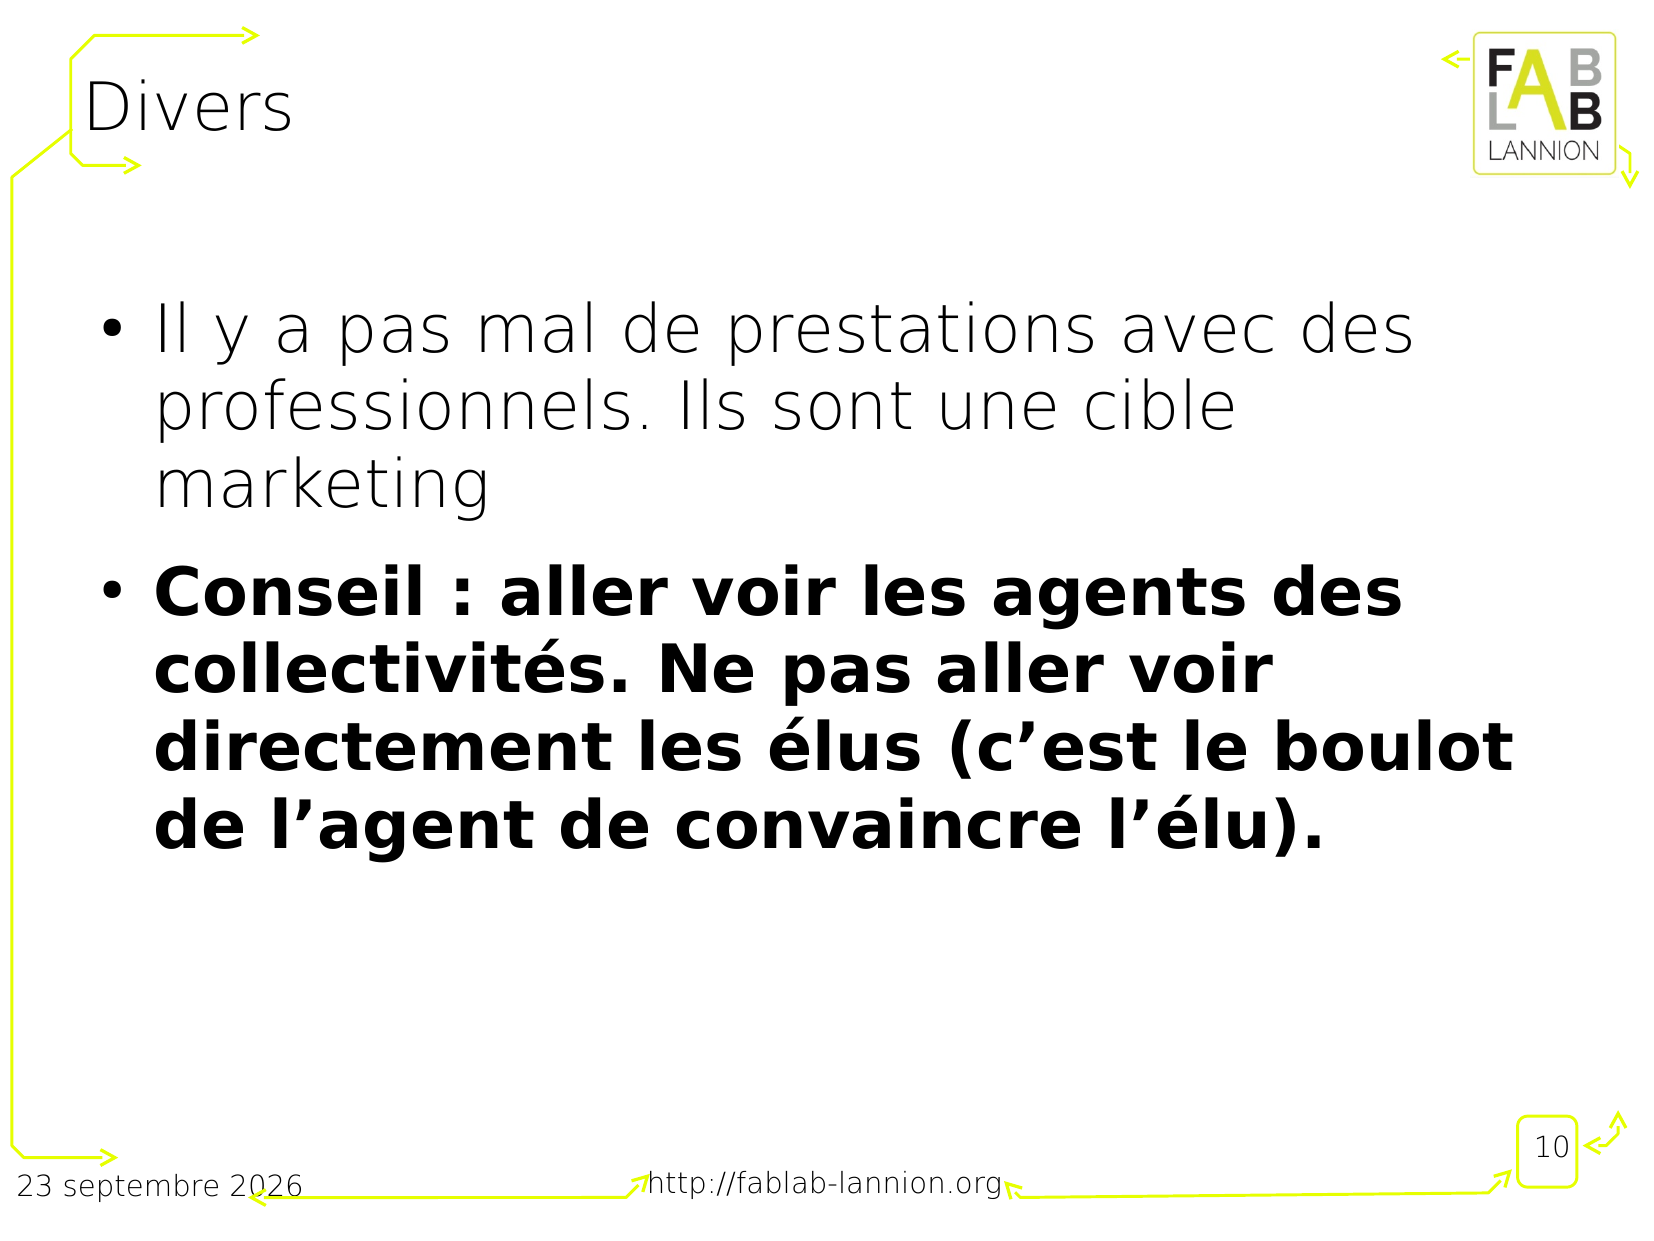

# Divers
Il y a pas mal de prestations avec des professionnels. Ils sont une cible marketing
Conseil : aller voir les agents des collectivités. Ne pas aller voir directement les élus (c’est le boulot de l’agent de convaincre l’élu).
10